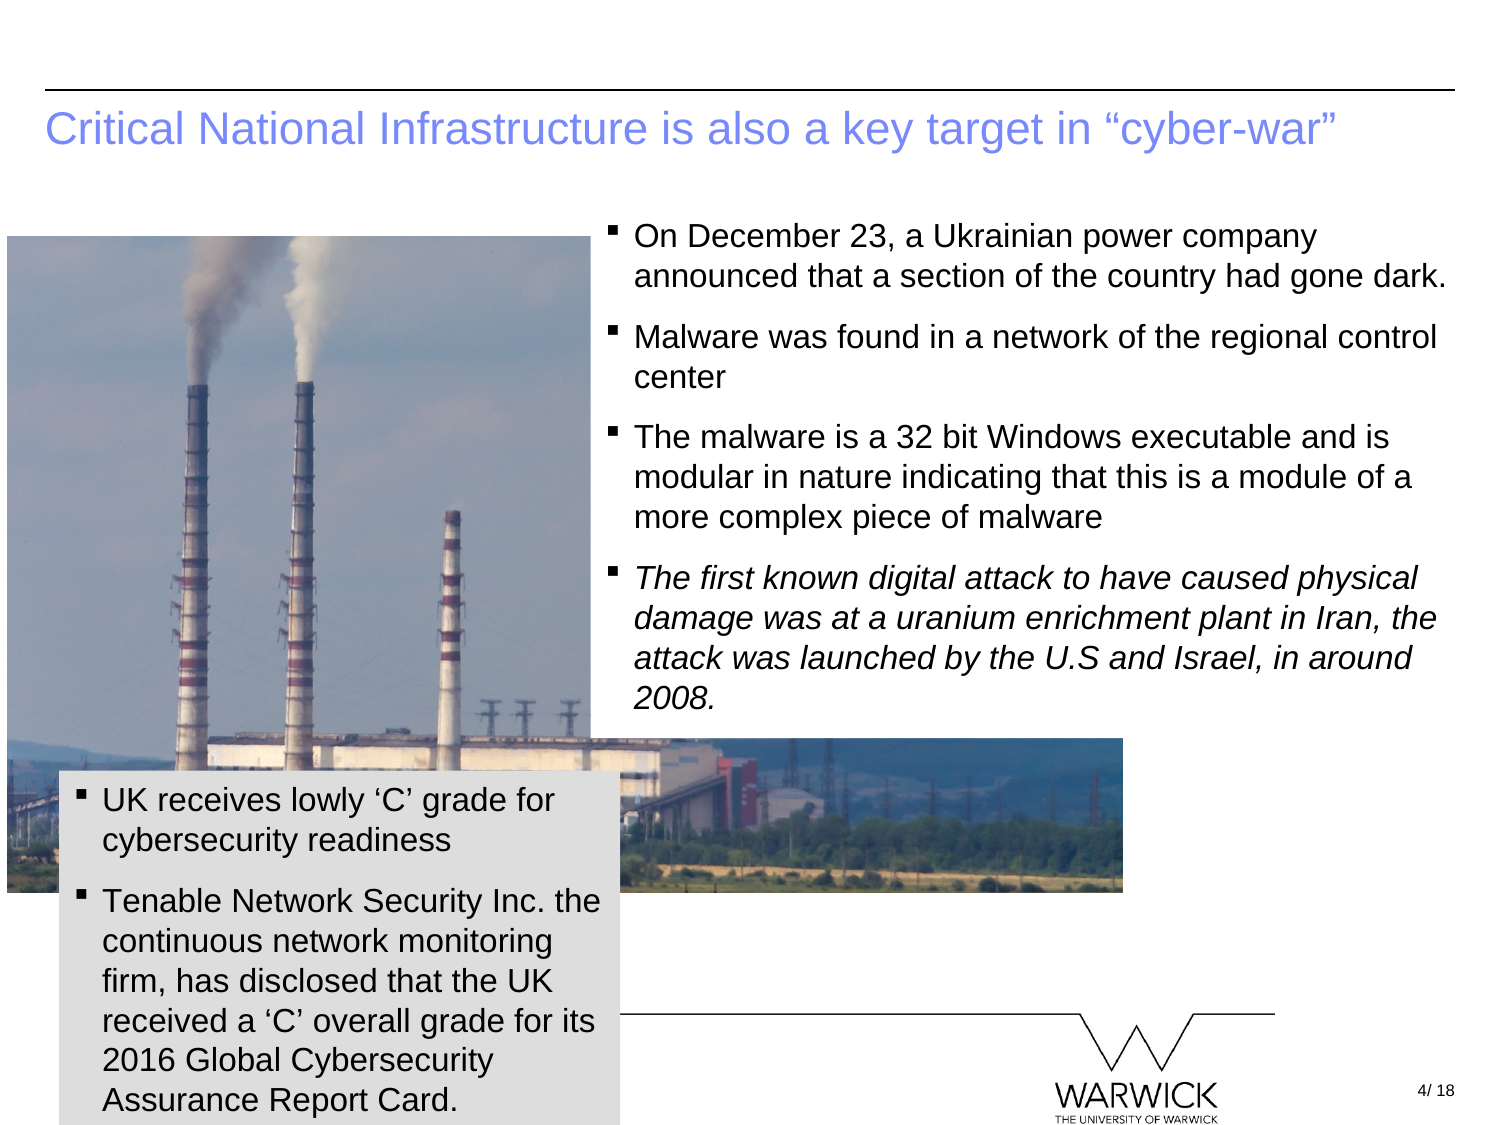

# Critical National Infrastructure is also a key target in “cyber-war”
On December 23, a Ukrainian power company announced that a section of the country had gone dark.
Malware was found in a network of the regional control center
The malware is a 32 bit Windows executable and is modular in nature indicating that this is a module of a more complex piece of malware
The first known digital attack to have caused physical damage was at a uranium enrichment plant in Iran, the attack was launched by the U.S and Israel, in around 2008.
UK receives lowly ‘C’ grade for cybersecurity readiness
Tenable Network Security Inc. the continuous network monitoring firm, has disclosed that the UK received a ‘C’ overall grade for its 2016 Global Cybersecurity Assurance Report Card.